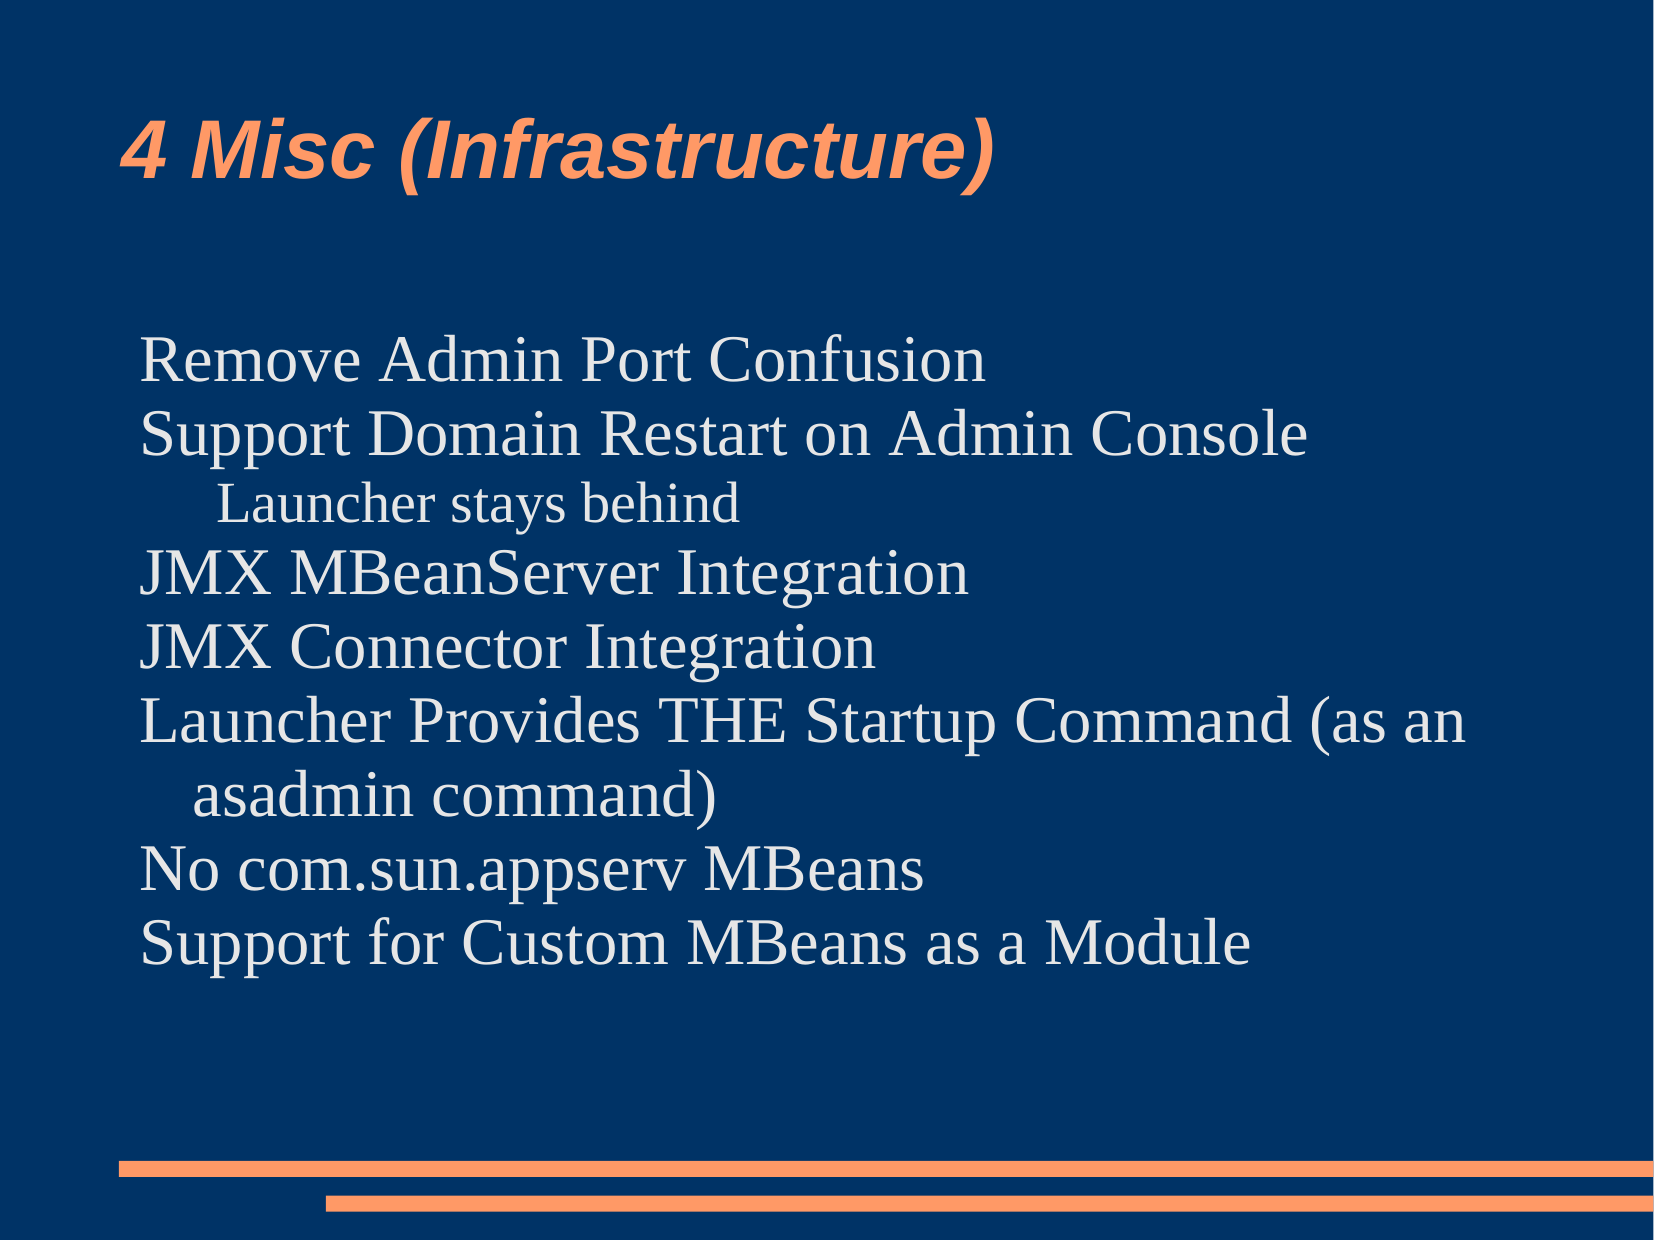

# 4 Misc (Infrastructure)
Remove Admin Port Confusion
Support Domain Restart on Admin Console
Launcher stays behind
JMX MBeanServer Integration
JMX Connector Integration
Launcher Provides THE Startup Command (as an asadmin command)
No com.sun.appserv MBeans
Support for Custom MBeans as a Module